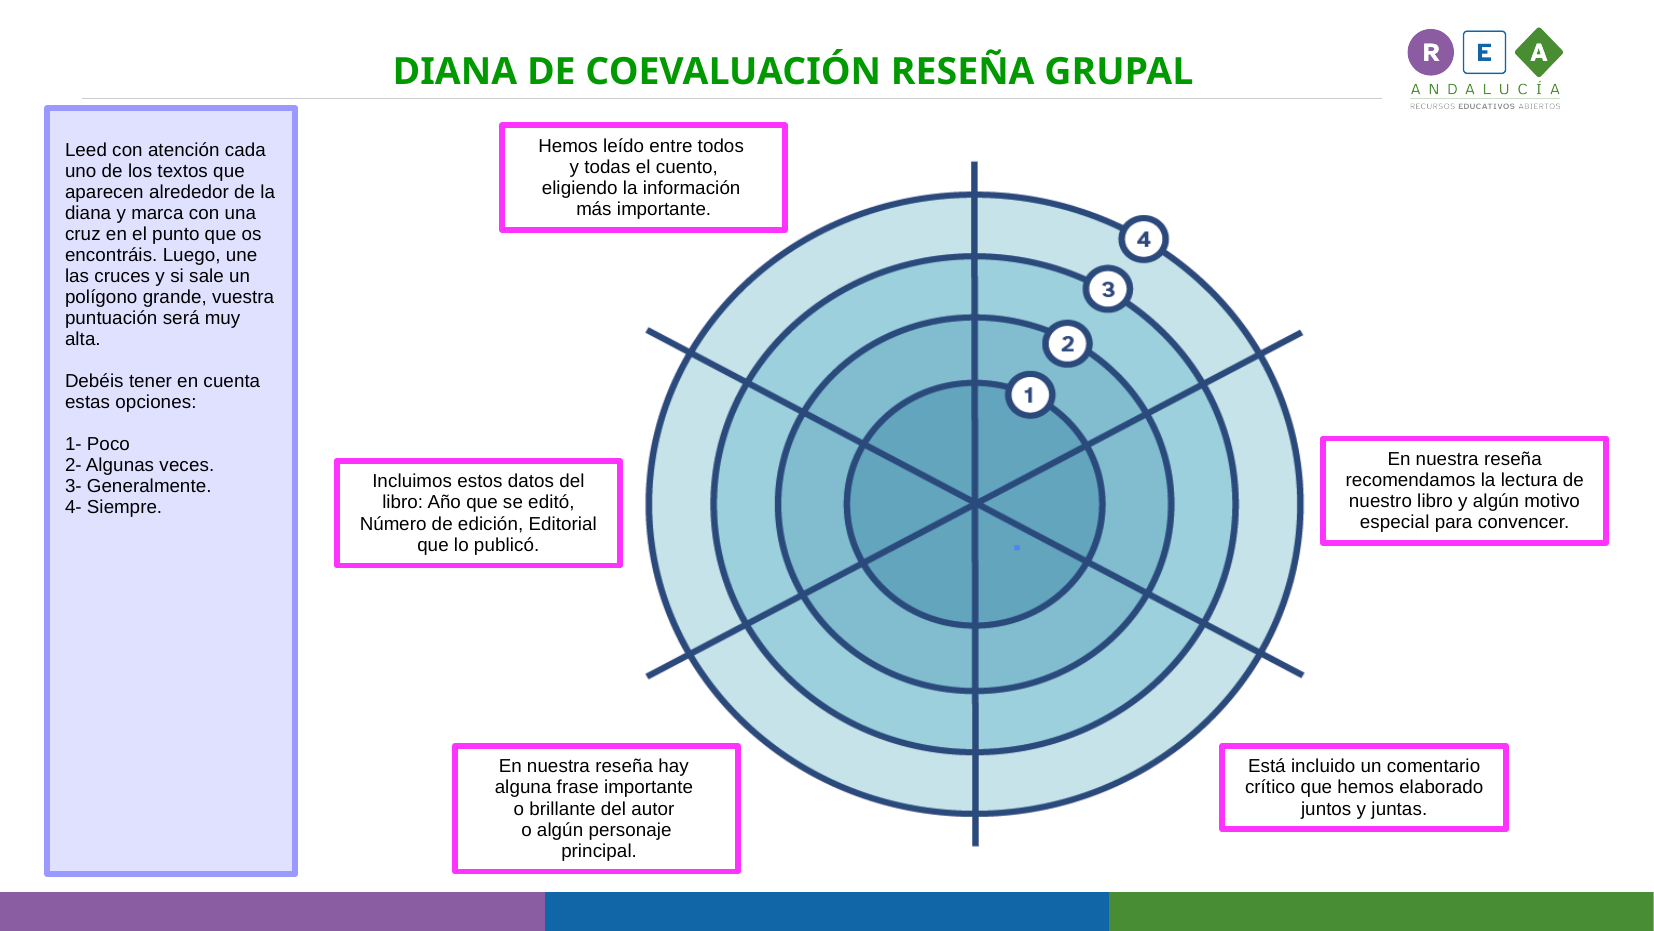

DIANA DE COEVALUACIÓN RESEÑA GRUPAL
Leed con atención cada uno de los textos que aparecen alrededor de la diana y marca con una cruz en el punto que os encontráis. Luego, une las cruces y si sale un polígono grande, vuestra puntuación será muy alta.
Debéis tener en cuenta estas opciones:
1- Poco
2- Algunas veces.
3- Generalmente.
4- Siempre.
Hemos leído entre todos
y todas el cuento,
eligiendo la información
más importante.
En nuestra reseña recomendamos la lectura de nuestro libro y algún motivo especial para convencer.
Incluimos estos datos del libro: Año que se editó, Número de edición, Editorial que lo publicó.
Está incluido un comentario crítico que hemos elaborado juntos y juntas.
En nuestra reseña hay
alguna frase importante
o brillante del autor
o algún personaje
 principal.